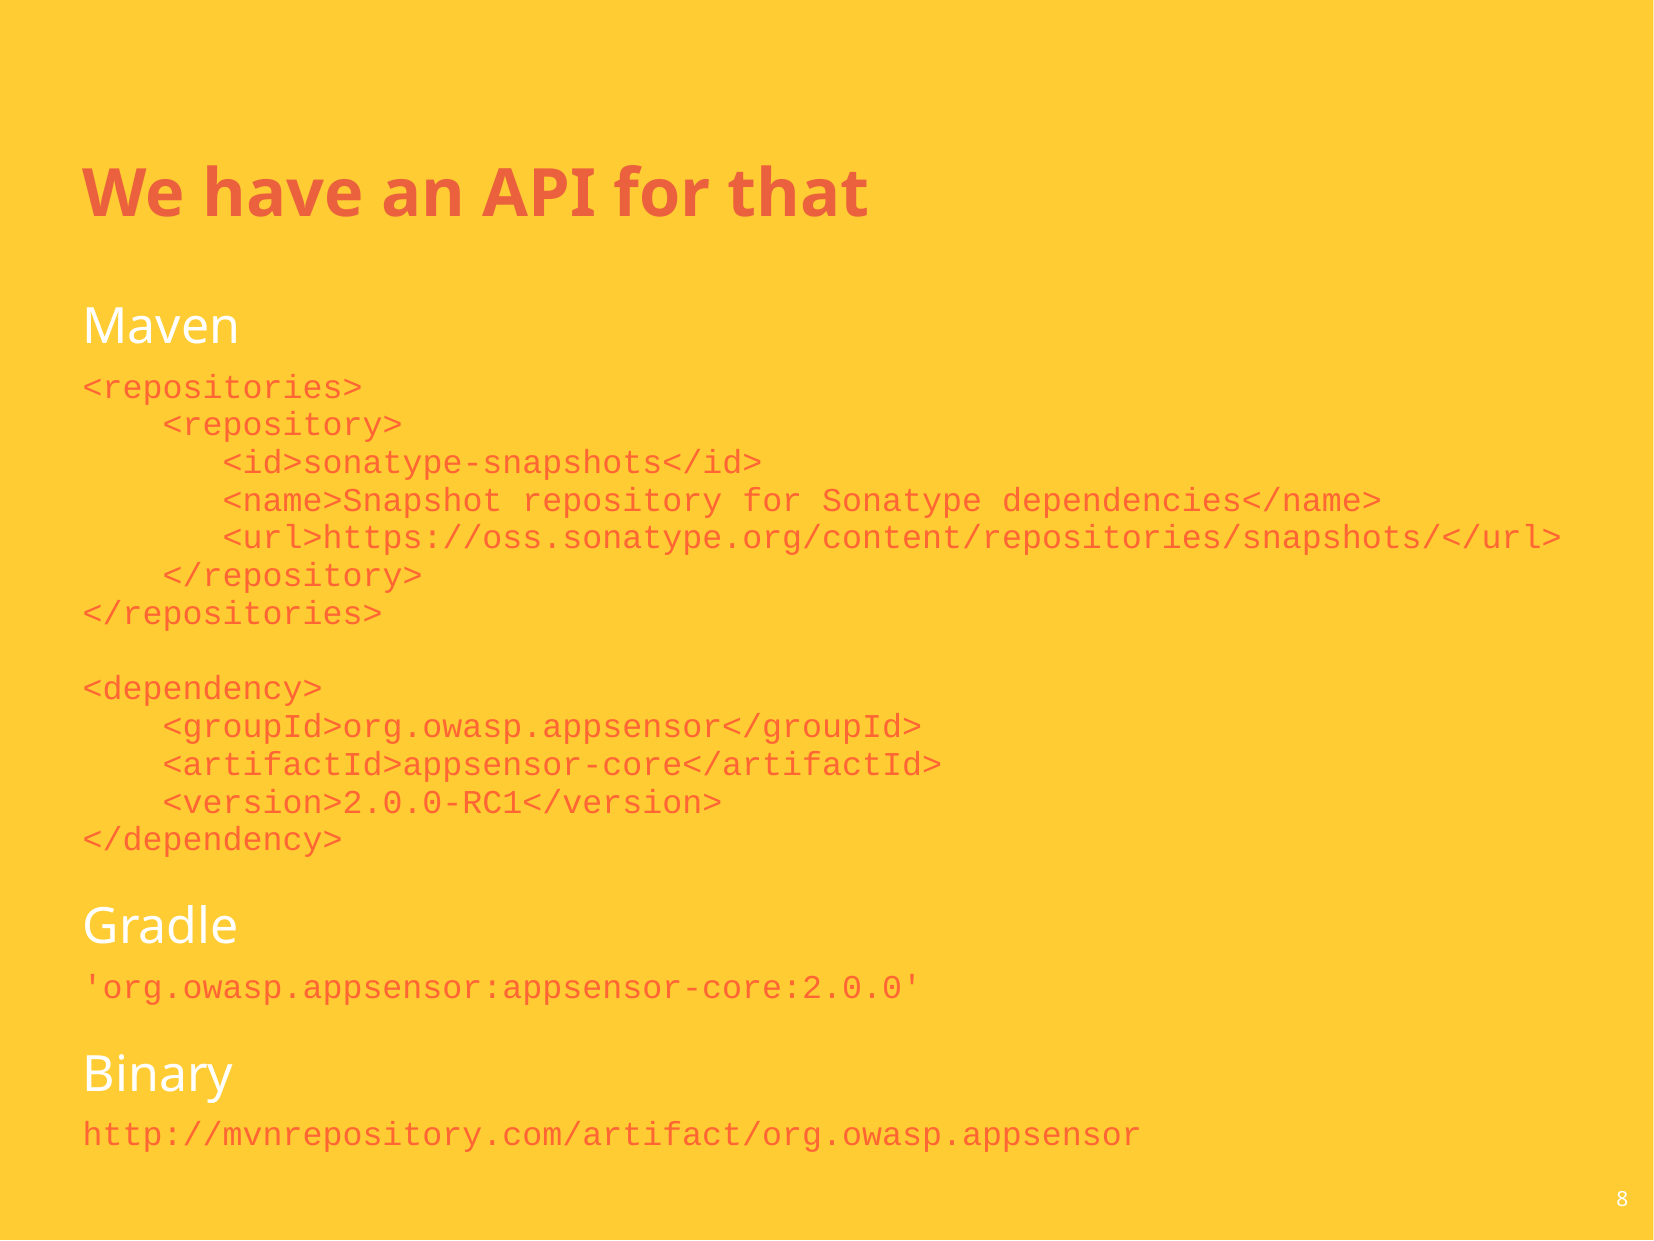

# We have an API for that
Maven
<repositories>
 <repository>
 <id>sonatype-snapshots</id>
 <name>Snapshot repository for Sonatype dependencies</name>
 <url>https://oss.sonatype.org/content/repositories/snapshots/</url>
 </repository>
</repositories>
<dependency>
 <groupId>org.owasp.appsensor</groupId>
 <artifactId>appsensor-core</artifactId>
 <version>2.0.0-RC1</version>
</dependency>
Gradle
'org.owasp.appsensor:appsensor-core:2.0.0'
Binary
http://mvnrepository.com/artifact/org.owasp.appsensor